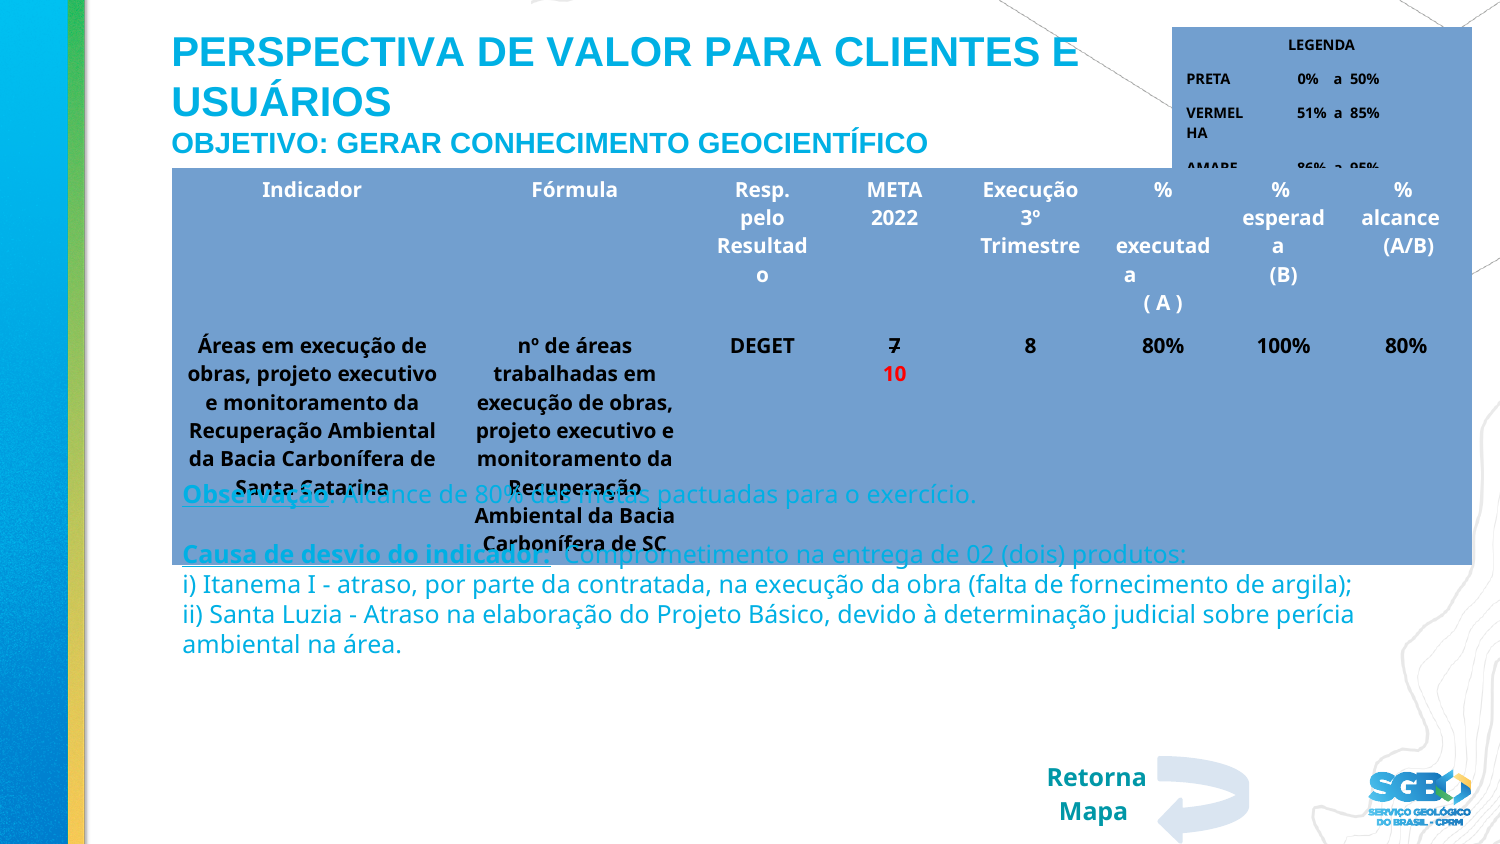

PERSPECTIVA DE VALOR PARA CLIENTES E USUÁRIOS
OBJETIVO: GERAR CONHECIMENTO GEOCIENTÍFICO
| LEGENDA | | |
| --- | --- | --- |
| PRETA | 0% a 50% | |
| VERMELHA | 51% a 85% | |
| AMARELA | 86% a 95% | |
| VERDE | 96% a 100% | |
| Indicador | Fórmula | Resp. pelo Resultado | META 2022 | Execução 3º Trimestre | % executada ( A ) | % esperada (B) | % alcance (A/B) |
| --- | --- | --- | --- | --- | --- | --- | --- |
| Áreas em execução de obras, projeto executivo e monitoramento da Recuperação Ambiental da Bacia Carbonífera de Santa Catarina | nº de áreas trabalhadas em execução de obras, projeto executivo e monitoramento da Recuperação Ambiental da Bacia Carbonífera de SC | DEGET | 7 10 | 8 | 80% | 100% | 80% |
Observação: Alcance de 80% das metas pactuadas para o exercício.
Causa de desvio do indicador: Comprometimento na entrega de 02 (dois) produtos:
i) Itanema I - atraso, por parte da contratada, na execução da obra (falta de fornecimento de argila);
ii) Santa Luzia - Atraso na elaboração do Projeto Básico, devido à determinação judicial sobre perícia ambiental na área.
Retorna Mapa